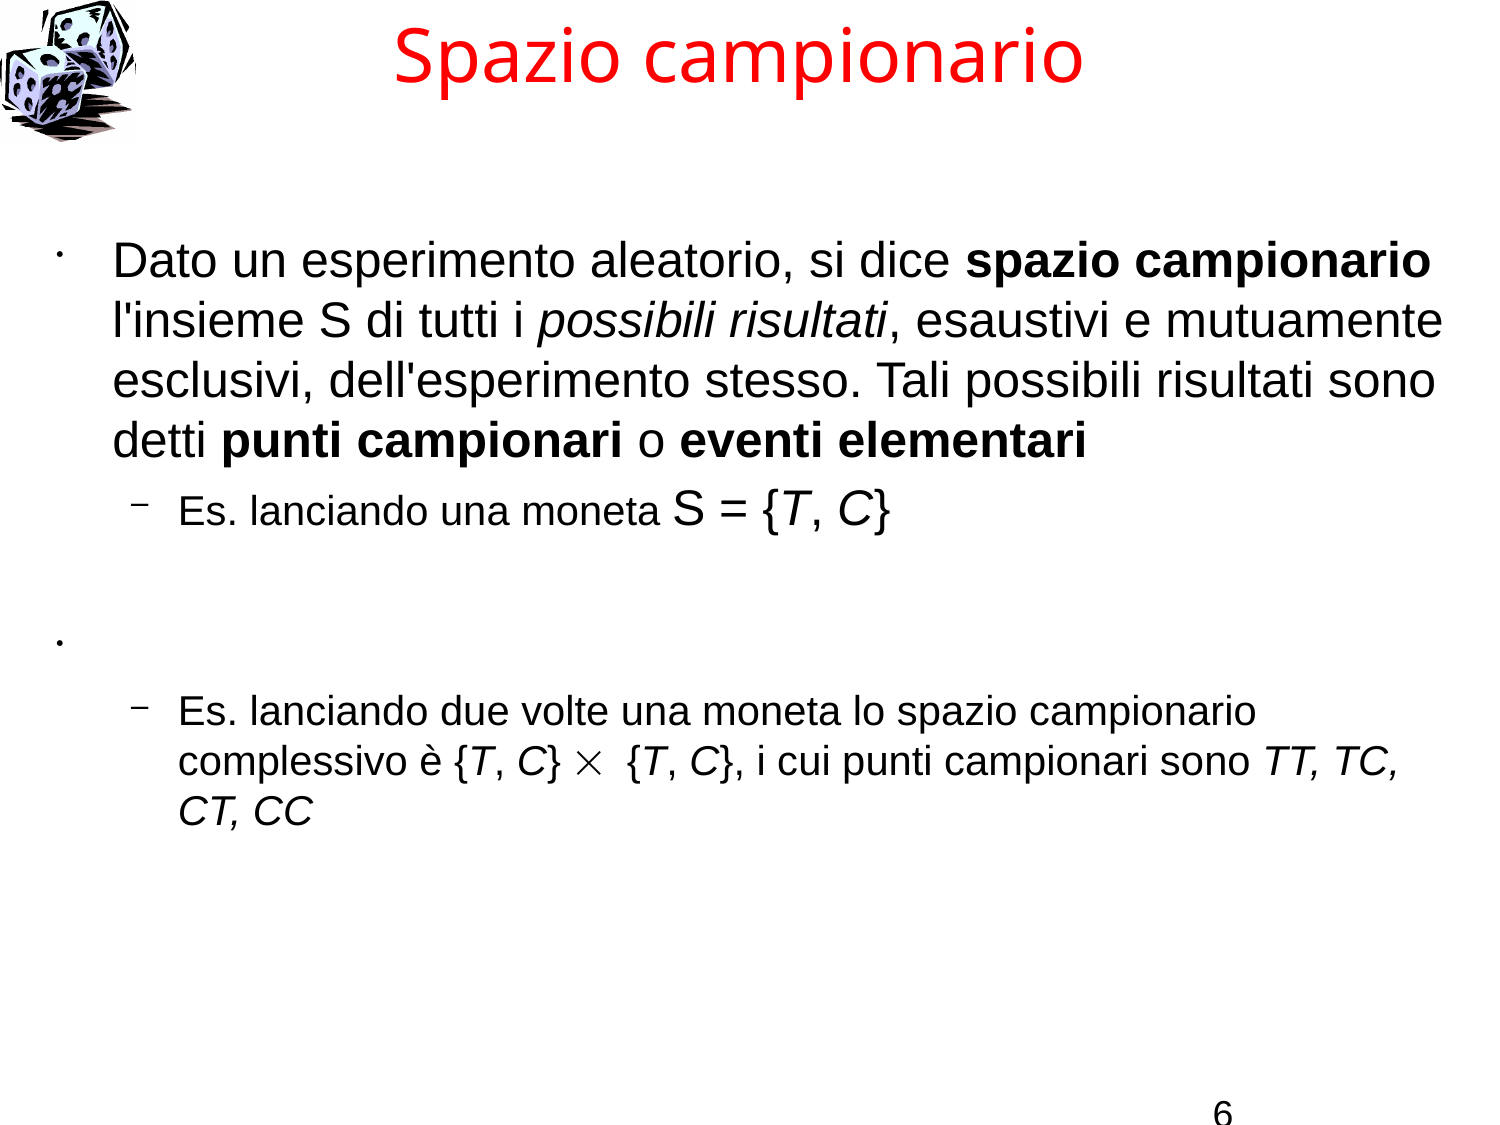

# Spazio campionario
Dato un esperimento aleatorio, si dice spazio campionario l'insieme S di tutti i possibili risultati, esaustivi e mutuamente esclusivi, dell'esperimento stesso. Tali possibili risultati sono detti punti campionari o eventi elementari
Es. lanciando una moneta S = {T, C}
Es. lanciando due volte una moneta lo spazio campionario complessivo è {T, C}  {T, C}, i cui punti campionari sono TT, TC, CT, CC